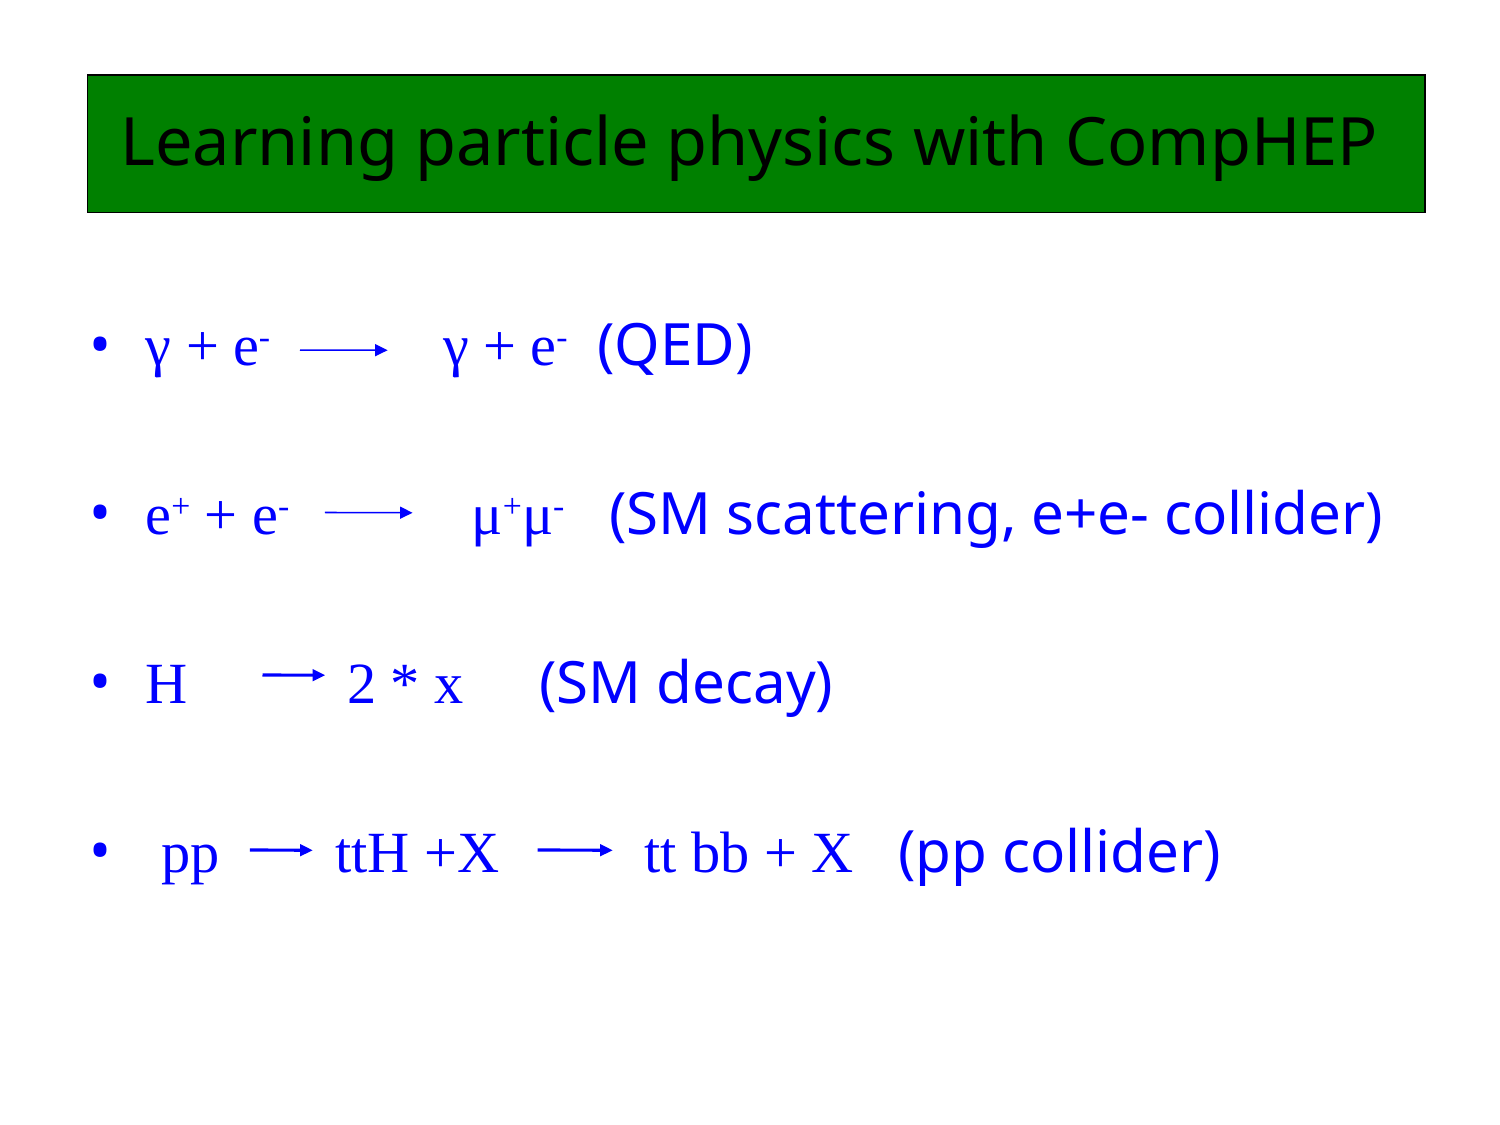

# Learning particle physics with CompHEP
γ + e- γ + e- (QED)
e+ + e- μ+μ- (SM scattering, e+e- collider)
H 2 * x (SM decay)
 pp ttH +X tt bb + X (pp collider)